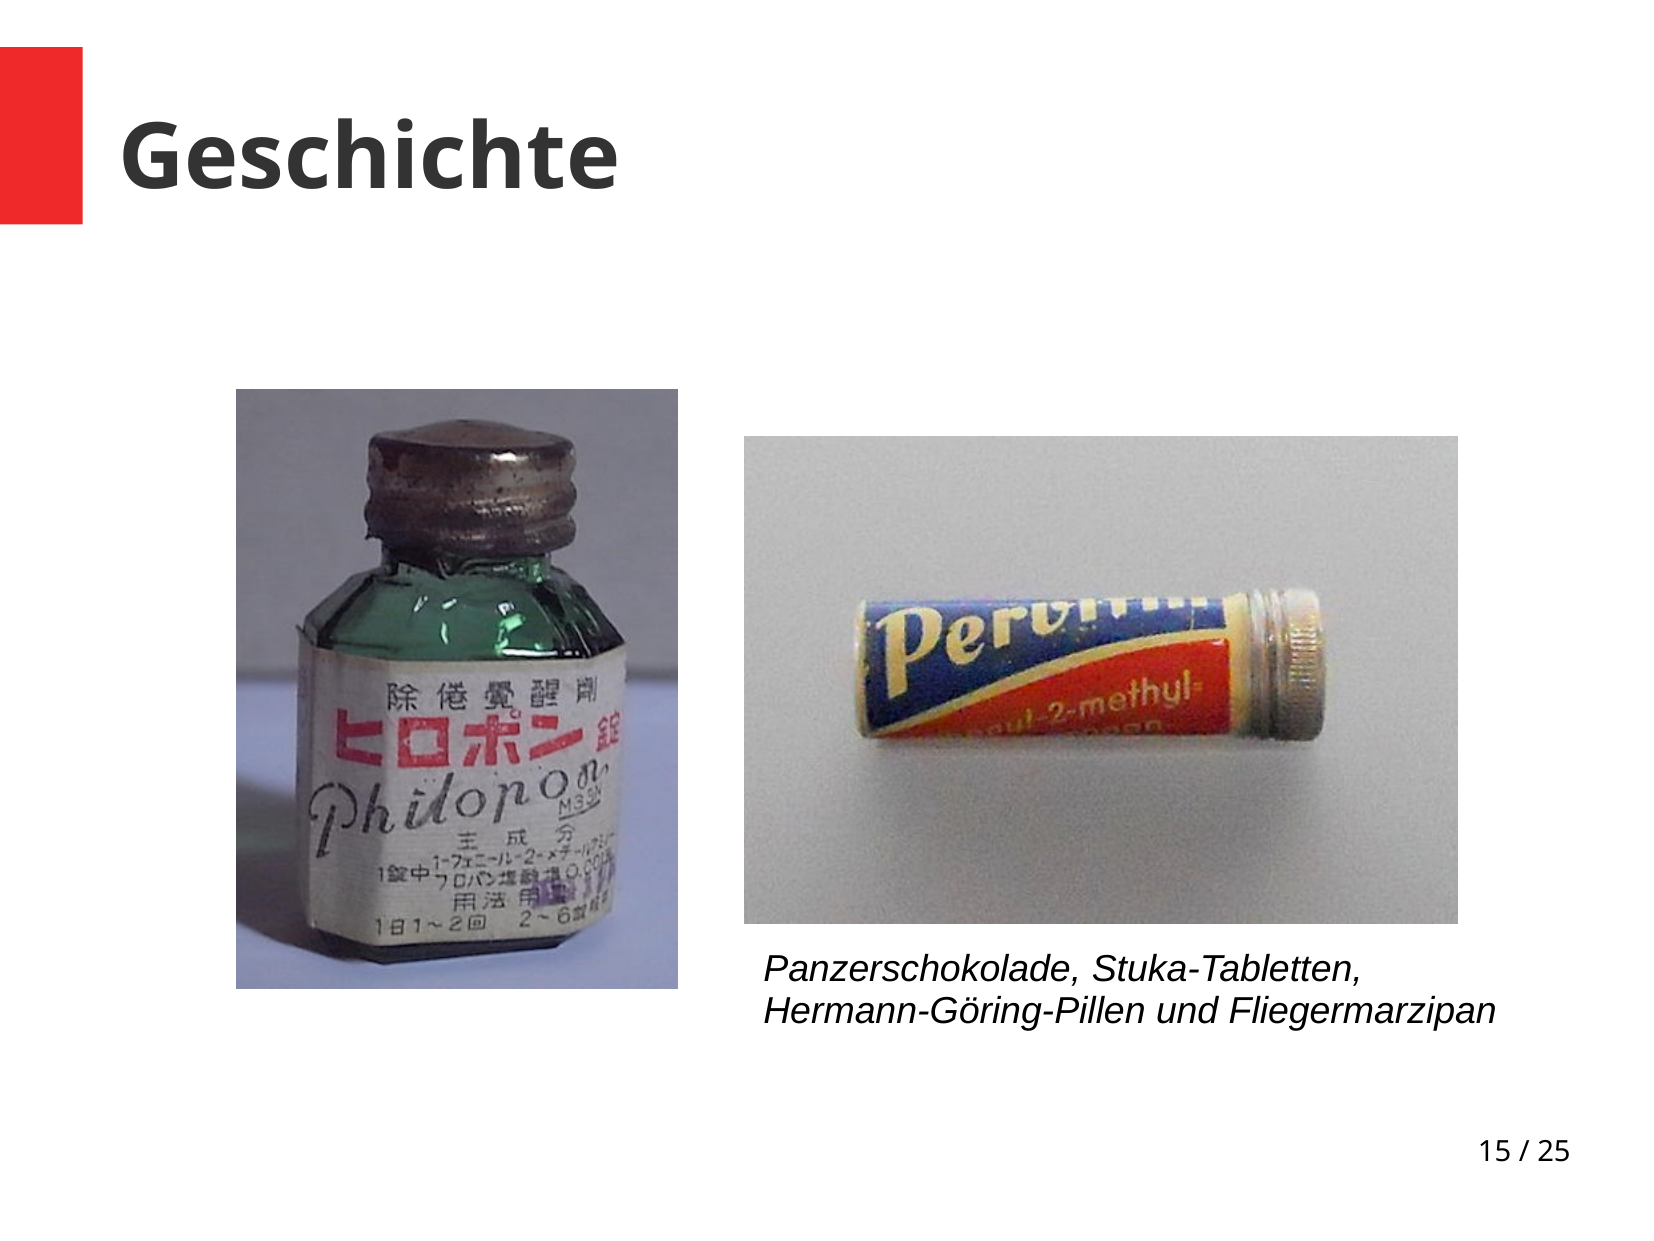

# Geschichte
Panzerschokolade, Stuka-Tabletten,
Hermann-Göring-Pillen und Fliegermarzipan
15